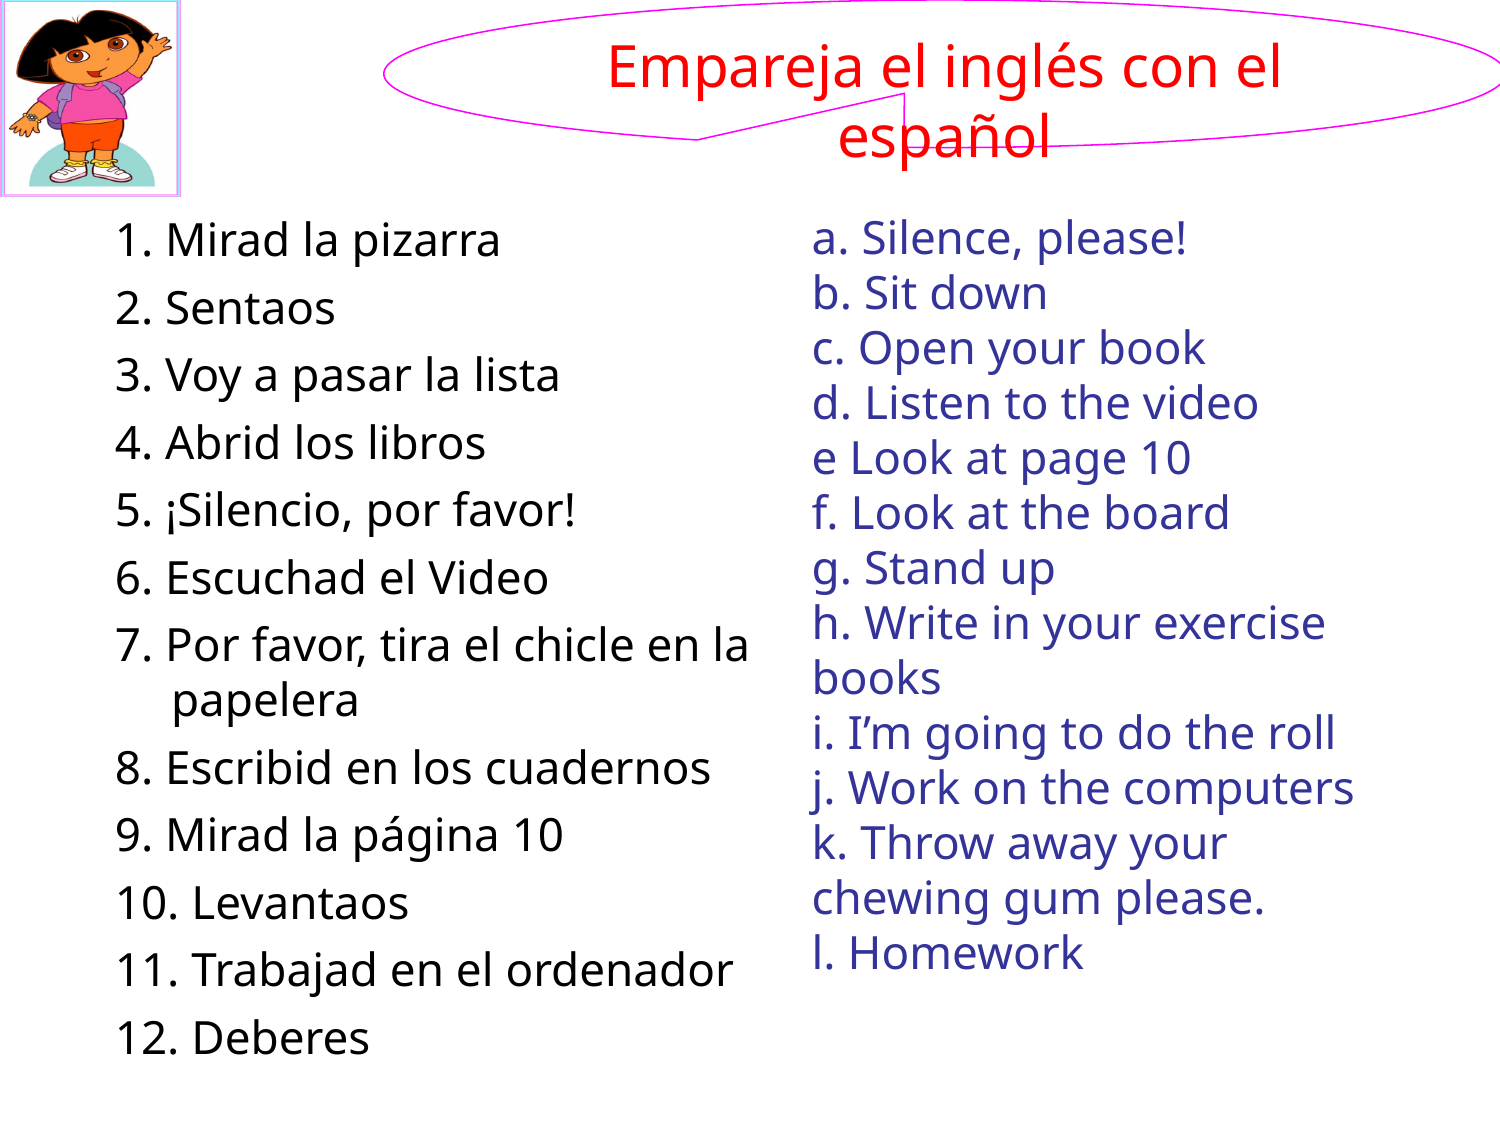

Empareja el inglés con el español
1. Mirad la pizarra
2. Sentaos
3. Voy a pasar la lista
4. Abrid los libros
5. ¡Silencio, por favor!
6. Escuchad el Video
7. Por favor, tira el chicle en la papelera
8. Escribid en los cuadernos
9. Mirad la página 10
10. Levantaos
11. Trabajad en el ordenador
12. Deberes
a. Silence, please!
b. Sit down
c. Open your book
d. Listen to the video
e Look at page 10
f. Look at the board
g. Stand up
h. Write in your exercise books
i. I’m going to do the roll
j. Work on the computers
k. Throw away your chewing gum please.
l. Homework